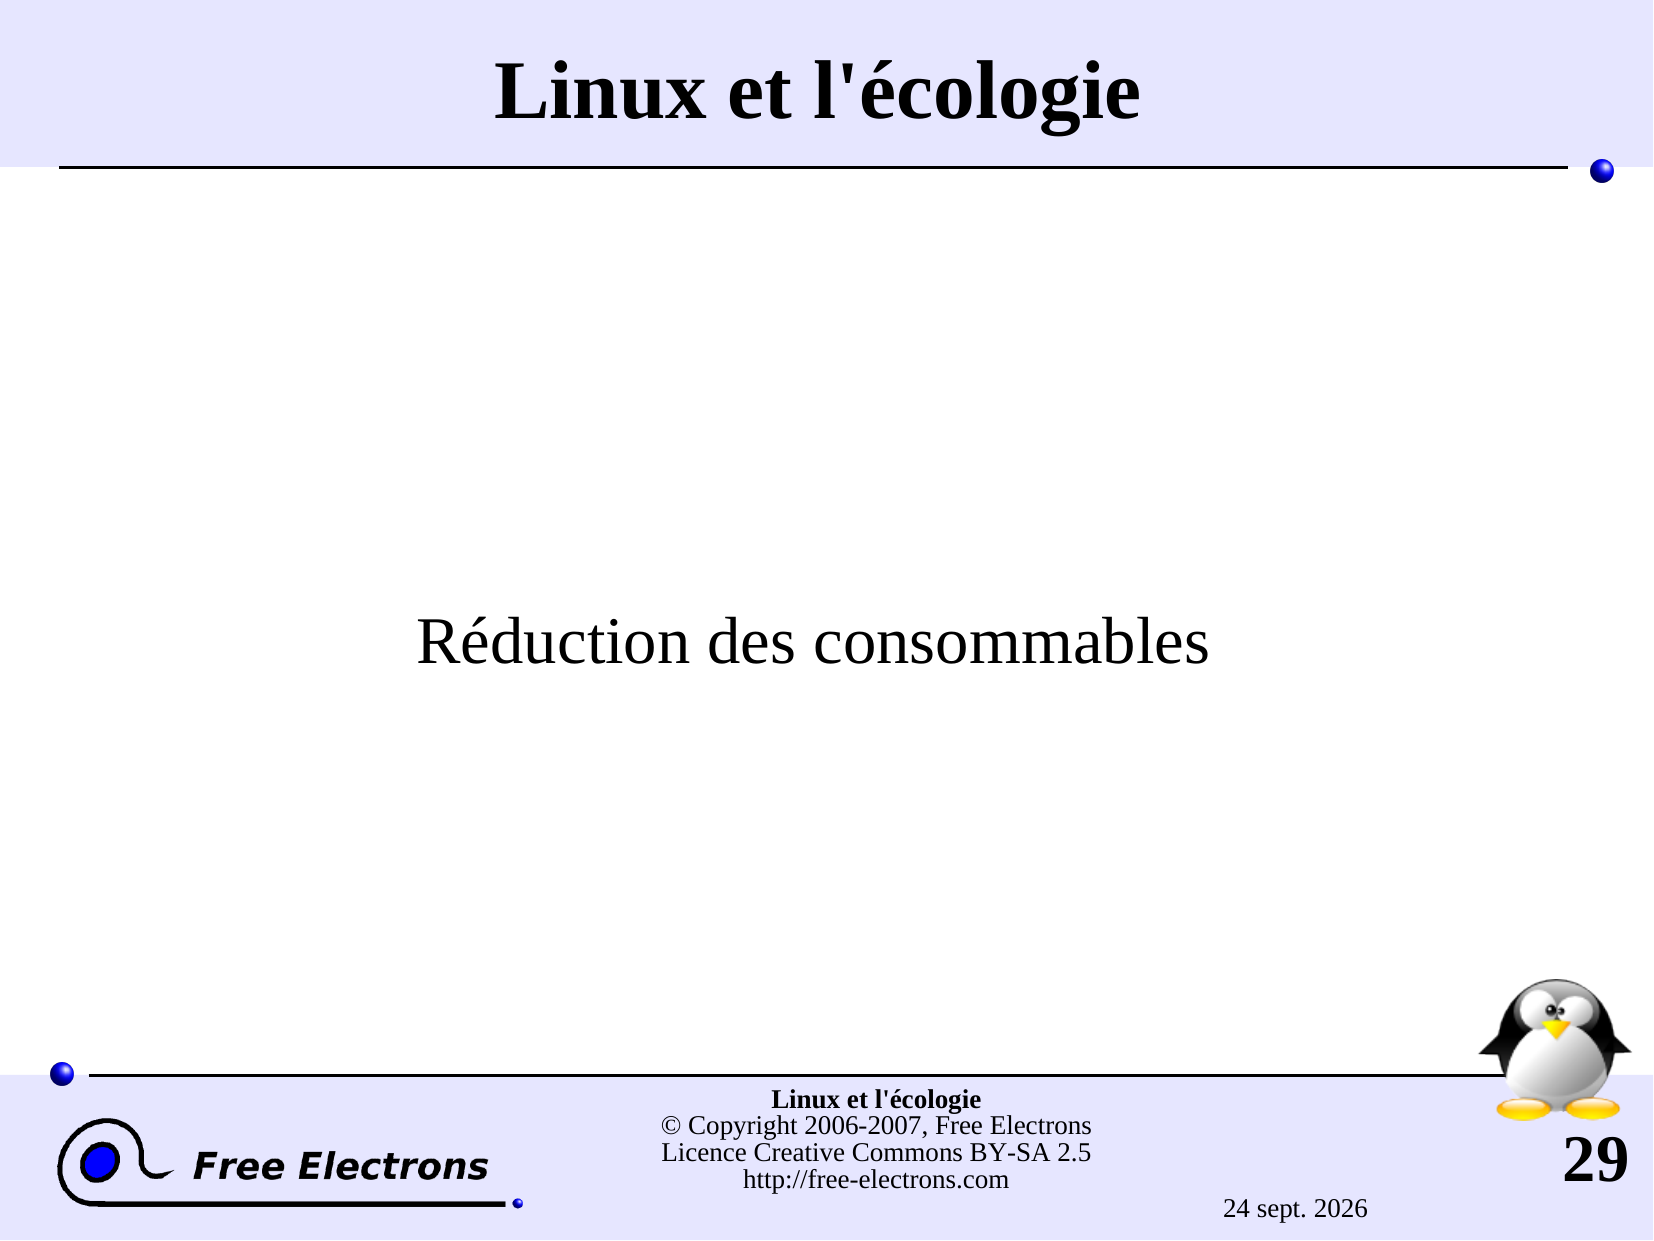

# Linux et l'écologie
Réduction des consommables